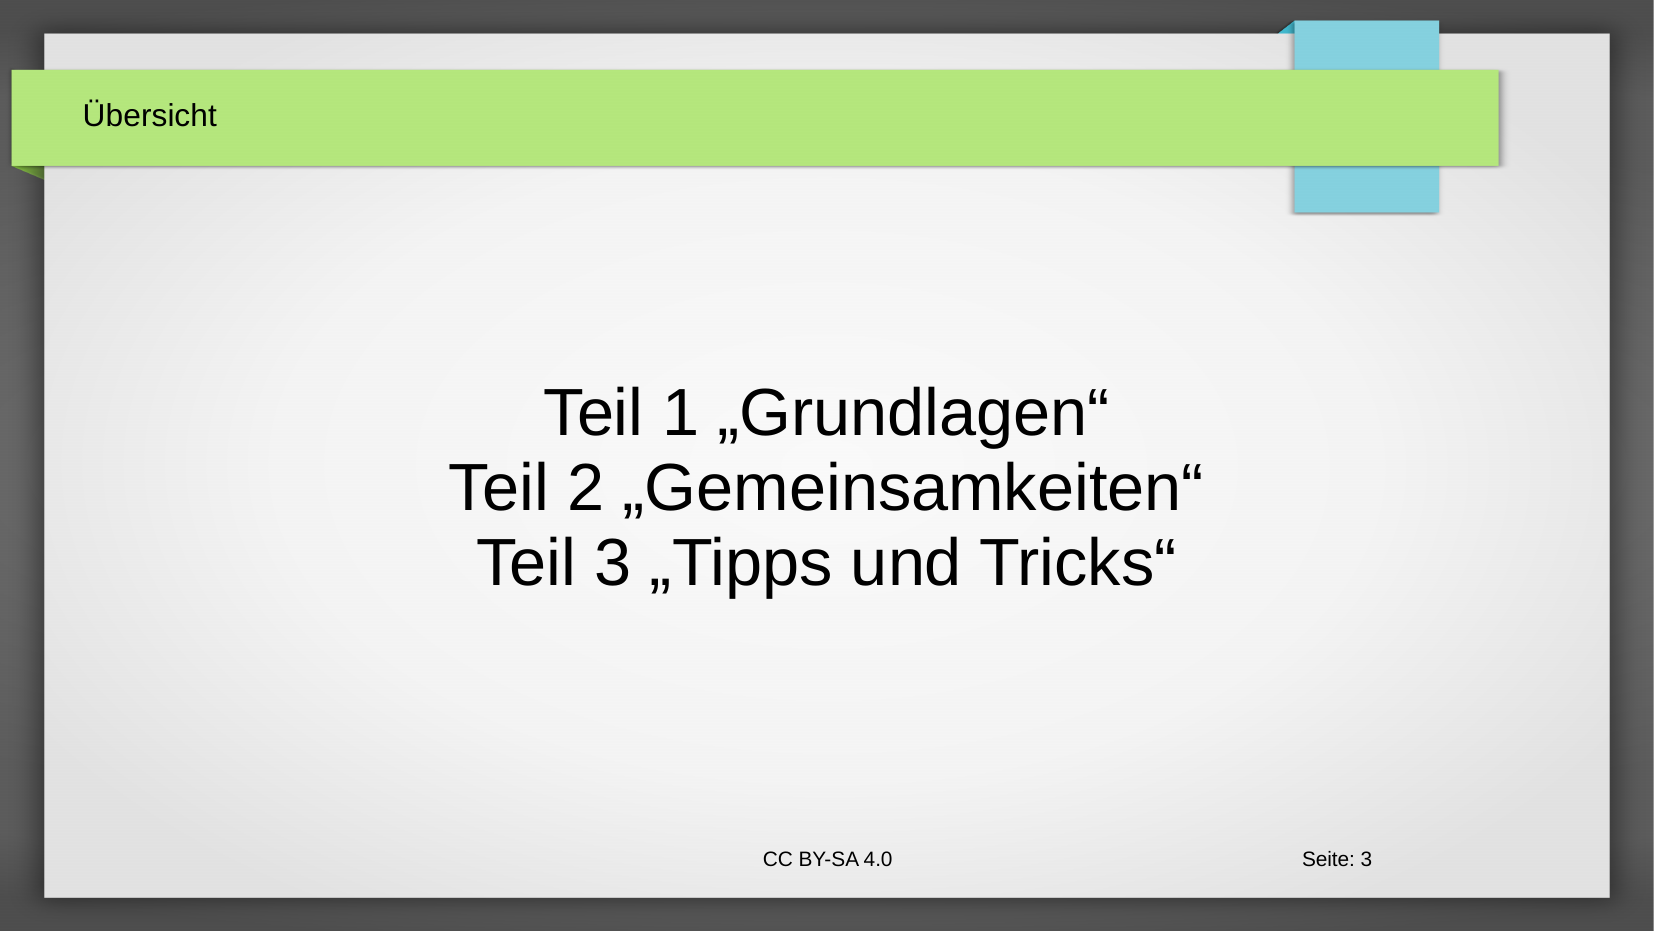

# Übersicht
Teil 1 „Grundlagen“
Teil 2 „Gemeinsamkeiten“
Teil 3 „Tipps und Tricks“